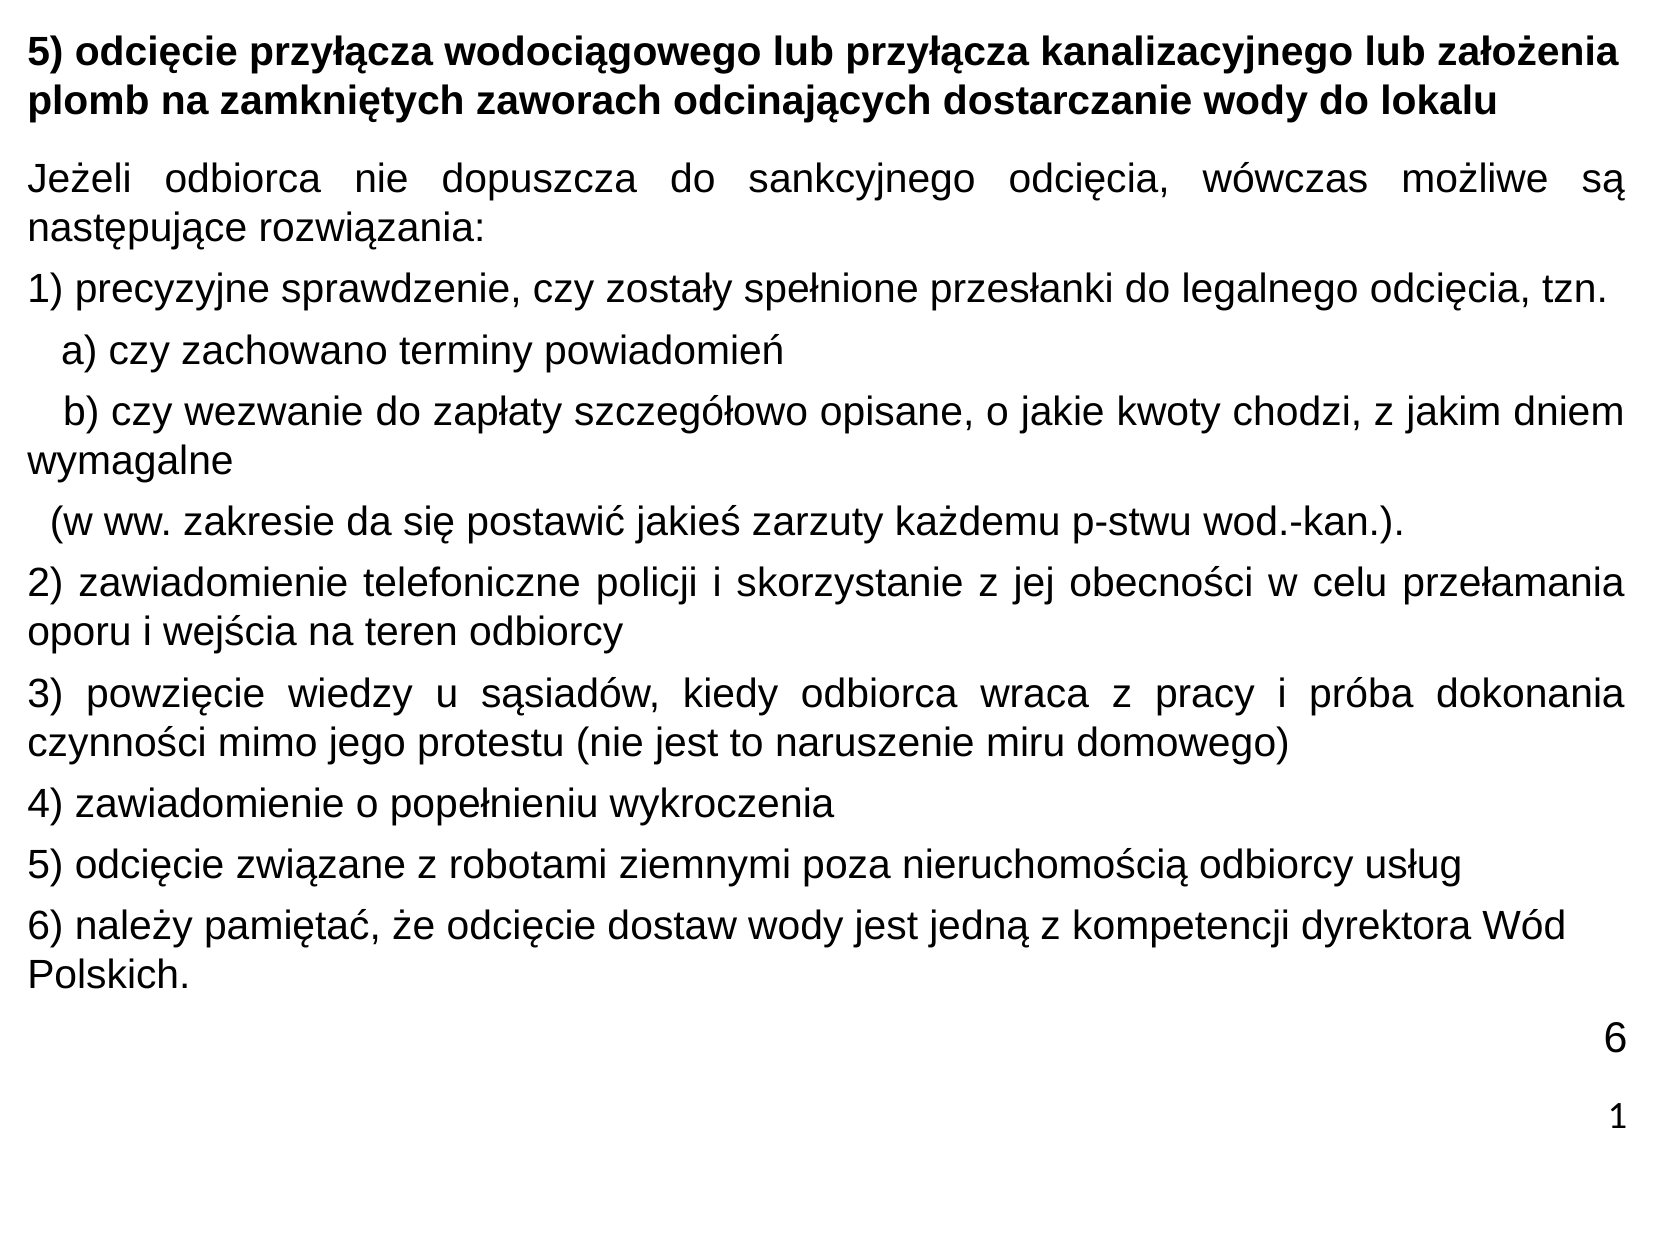

# 5) odcięcie przyłącza wodociągowego lub przyłącza kanalizacyjnego lub założenia plomb na zamkniętych zaworach odcinających dostarczanie wody do lokalu
Jeżeli odbiorca nie dopuszcza do sankcyjnego odcięcia, wówczas możliwe są następujące rozwiązania:
1) precyzyjne sprawdzenie, czy zostały spełnione przesłanki do legalnego odcięcia, tzn.
 a) czy zachowano terminy powiadomień
 b) czy wezwanie do zapłaty szczegółowo opisane, o jakie kwoty chodzi, z jakim dniem wymagalne
 (w ww. zakresie da się postawić jakieś zarzuty każdemu p-stwu wod.-kan.).
2) zawiadomienie telefoniczne policji i skorzystanie z jej obecności w celu przełamania oporu i wejścia na teren odbiorcy
3) powzięcie wiedzy u sąsiadów, kiedy odbiorca wraca z pracy i próba dokonania czynności mimo jego protestu (nie jest to naruszenie miru domowego)
4) zawiadomienie o popełnieniu wykroczenia
5) odcięcie związane z robotami ziemnymi poza nieruchomością odbiorcy usług
6) należy pamiętać, że odcięcie dostaw wody jest jedną z kompetencji dyrektora Wód Polskich.
6
1